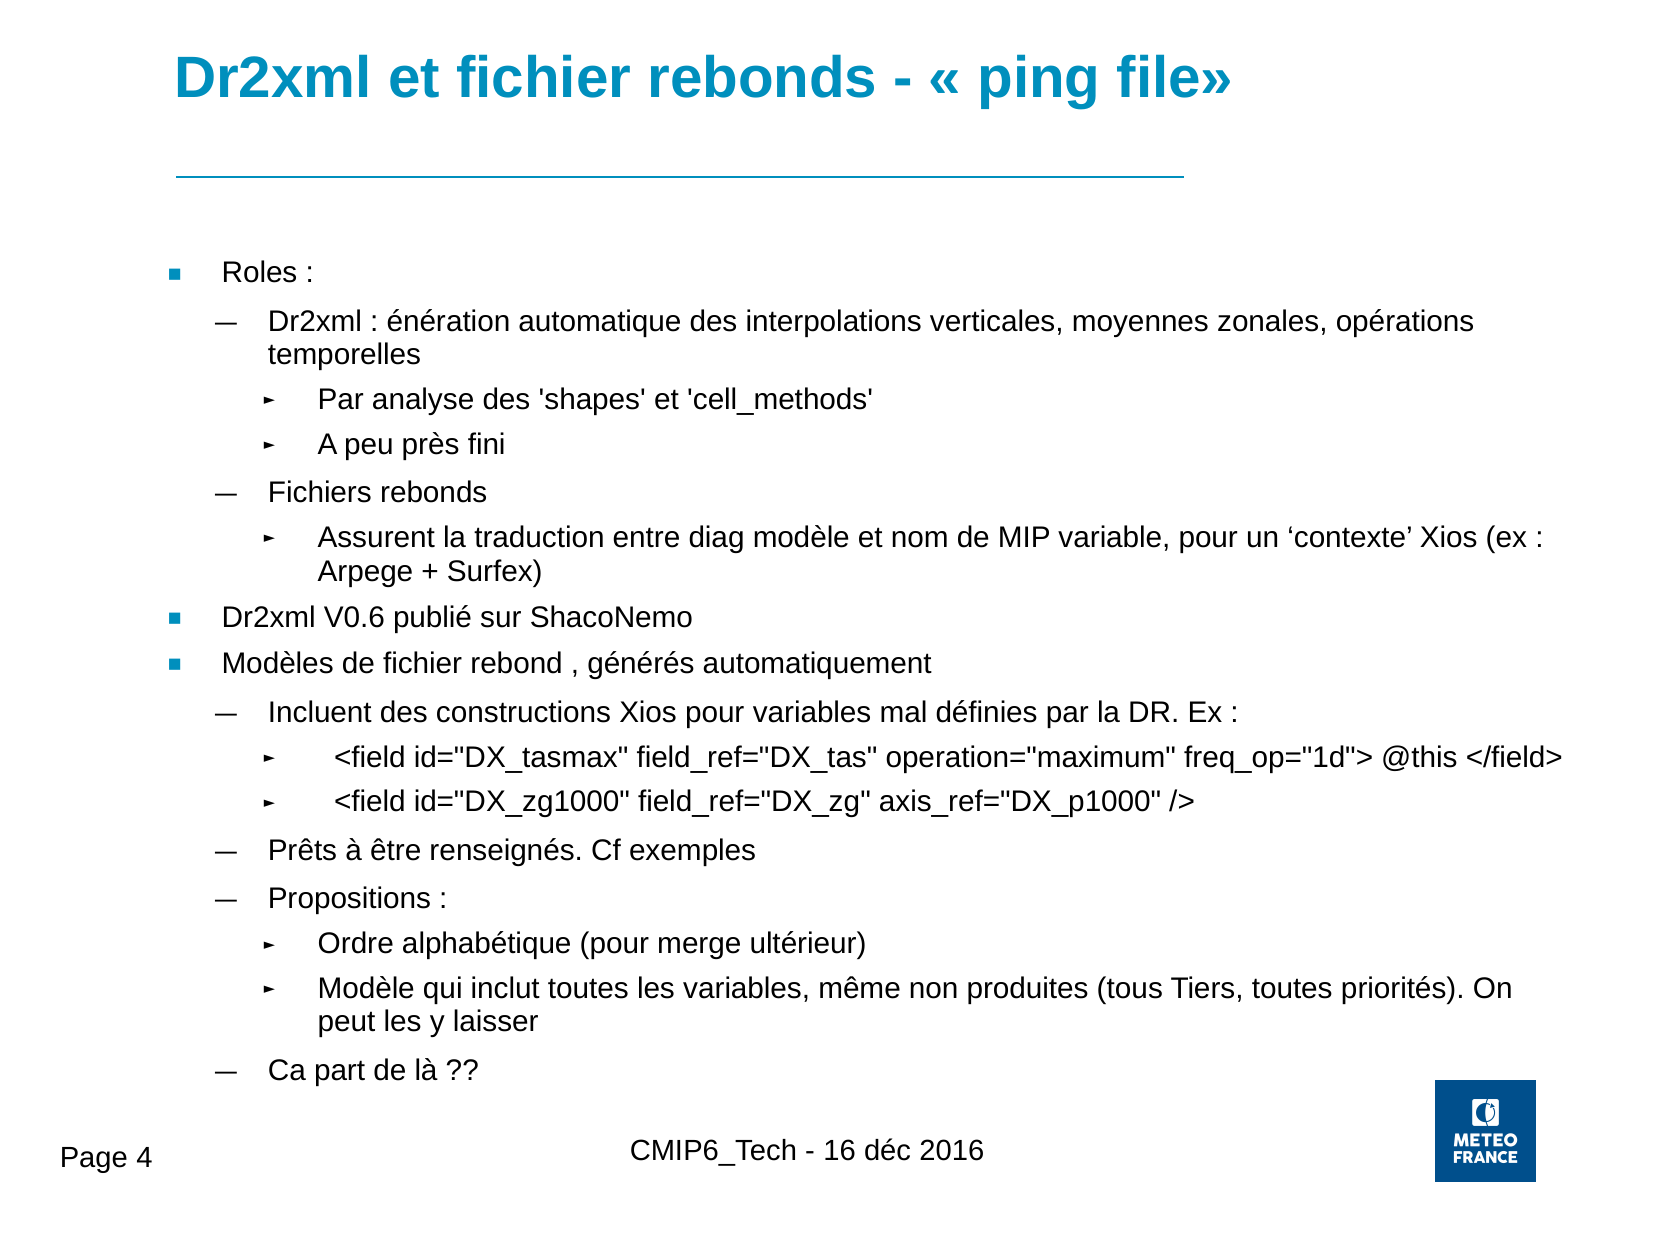

# Dr2xml et fichier rebonds - « ping file»
Roles :
Dr2xml : énération automatique des interpolations verticales, moyennes zonales, opérations temporelles
Par analyse des 'shapes' et 'cell_methods'
A peu près fini
Fichiers rebonds
Assurent la traduction entre diag modèle et nom de MIP variable, pour un ‘contexte’ Xios (ex : Arpege + Surfex)
Dr2xml V0.6 publié sur ShacoNemo
Modèles de fichier rebond , générés automatiquement
Incluent des constructions Xios pour variables mal définies par la DR. Ex :
 <field id="DX_tasmax" field_ref="DX_tas" operation="maximum" freq_op="1d"> @this </field>
 <field id="DX_zg1000" field_ref="DX_zg" axis_ref="DX_p1000" />
Prêts à être renseignés. Cf exemples
Propositions :
Ordre alphabétique (pour merge ultérieur)
Modèle qui inclut toutes les variables, même non produites (tous Tiers, toutes priorités). On peut les y laisser
Ca part de là ??
CMIP6_Tech - 16 déc 2016
4